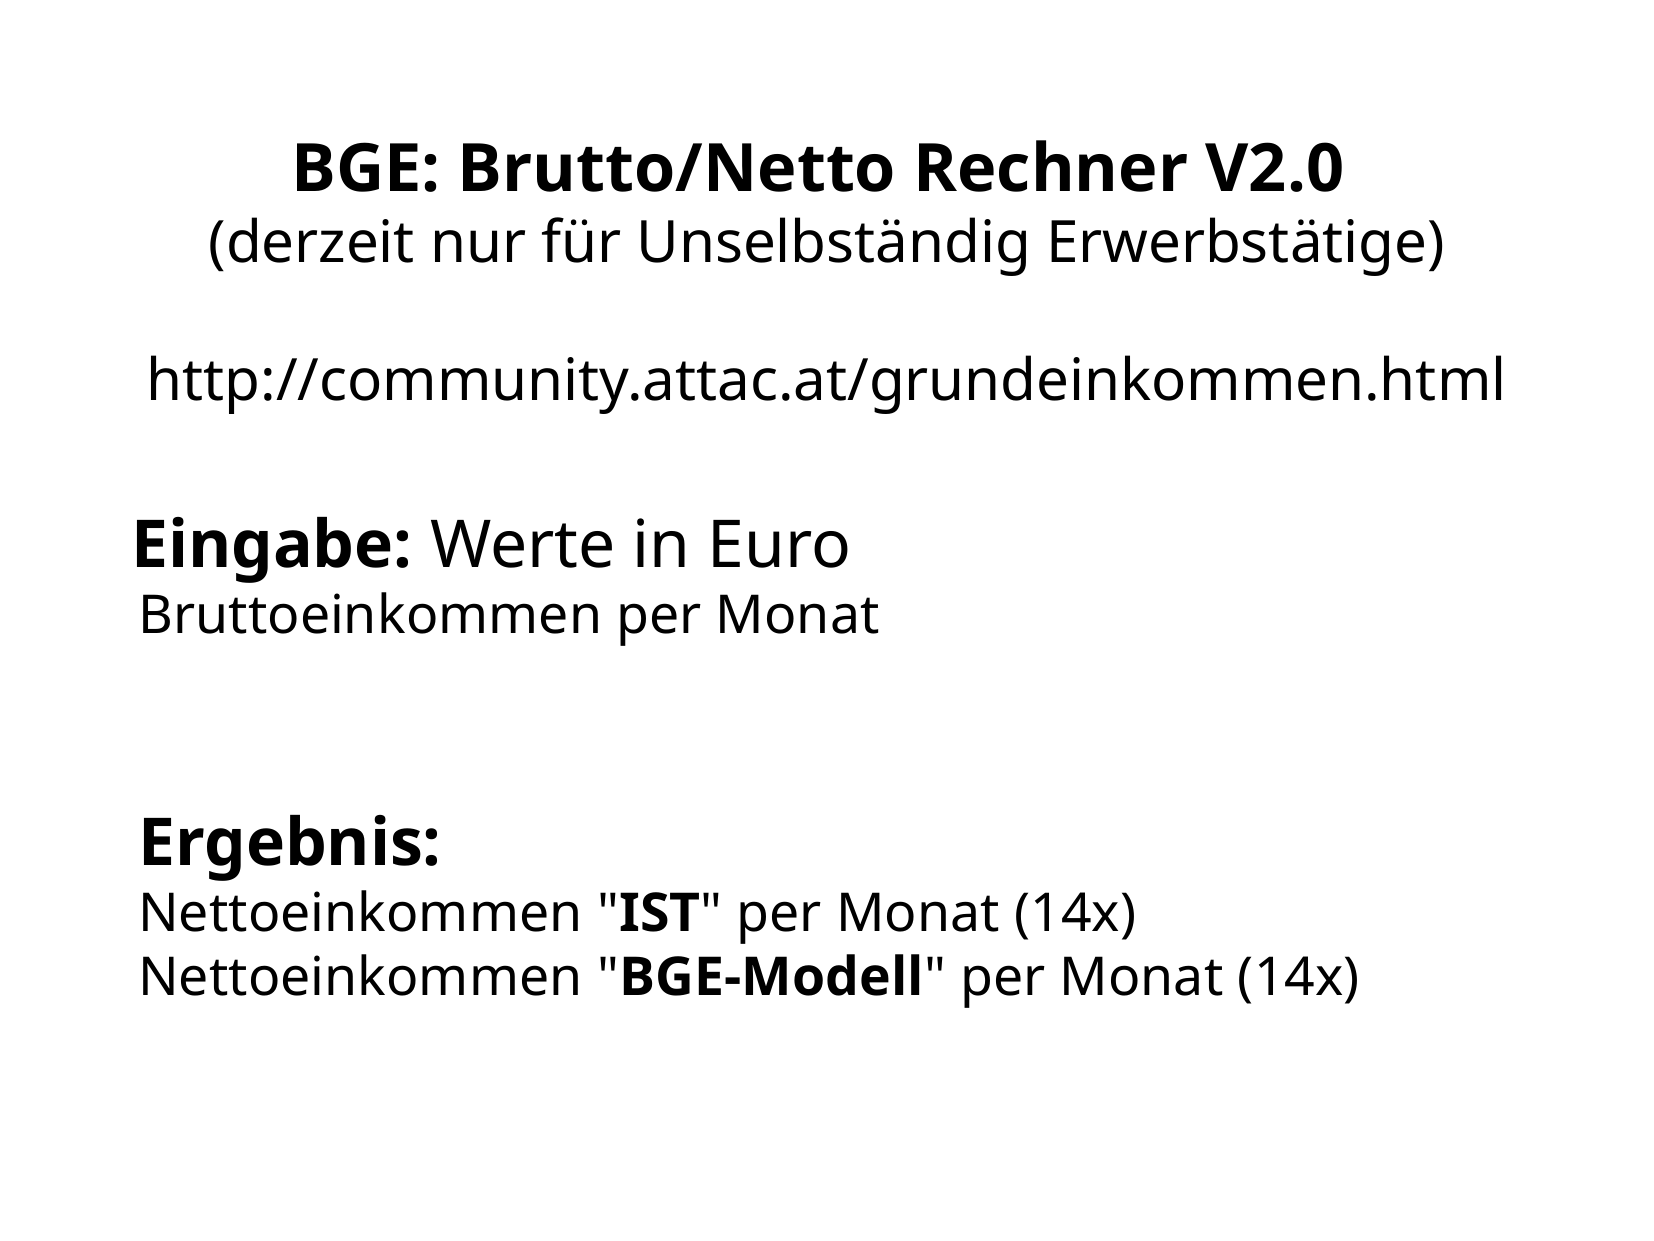

# BGE: Brutto/Netto Rechner V2.0 (derzeit nur für Unselbständig Erwerbstätige) http://community.attac.at/grundeinkommen.html
 Eingabe: Werte in Euro
Bruttoeinkommen per Monat
Ergebnis:
Nettoeinkommen "IST" per Monat (14x)
Nettoeinkommen "BGE-Modell" per Monat (14x)